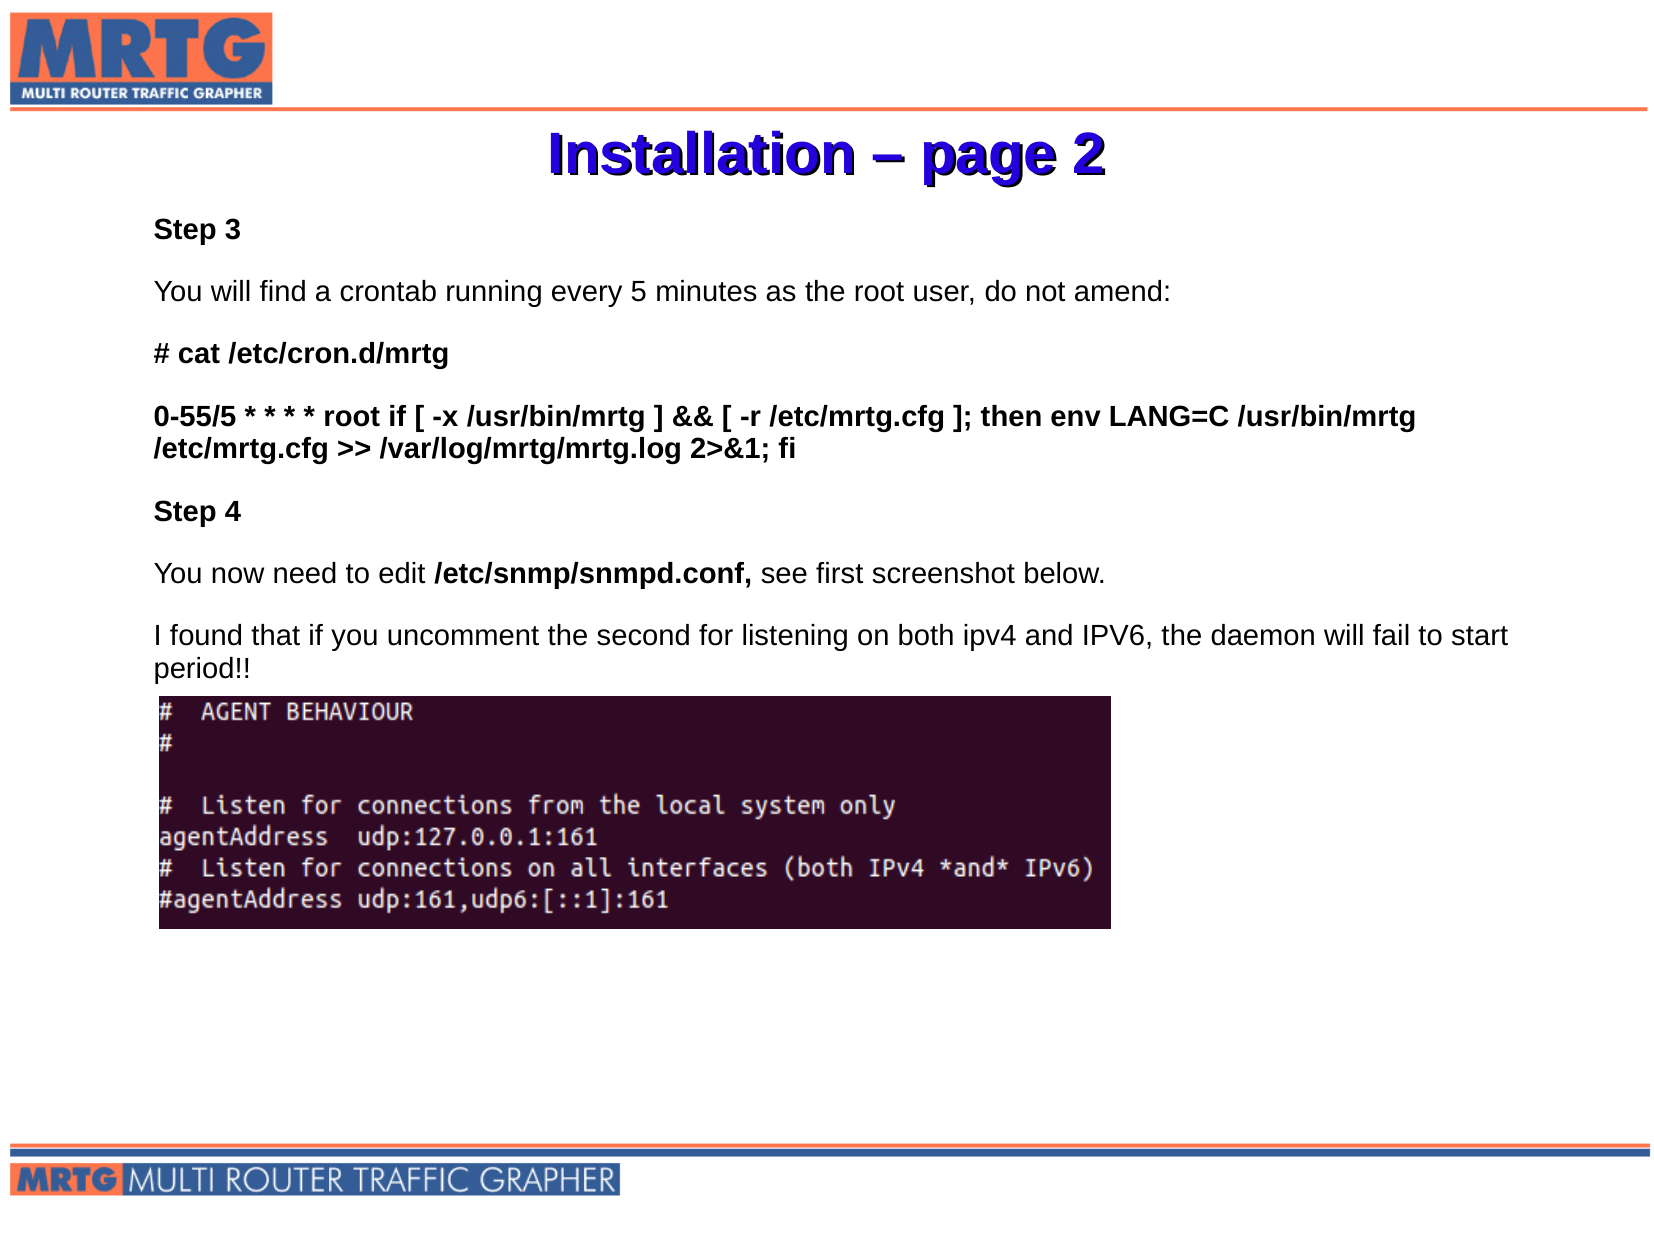

# Installation – page 2
Step 3
You will find a crontab running every 5 minutes as the root user, do not amend:
# cat /etc/cron.d/mrtg
0-55/5 * * * * root if [ -x /usr/bin/mrtg ] && [ -r /etc/mrtg.cfg ]; then env LANG=C /usr/bin/mrtg /etc/mrtg.cfg >> /var/log/mrtg/mrtg.log 2>&1; fi
Step 4
You now need to edit /etc/snmp/snmpd.conf, see first screenshot below.
I found that if you uncomment the second for listening on both ipv4 and IPV6, the daemon will fail to start period!!